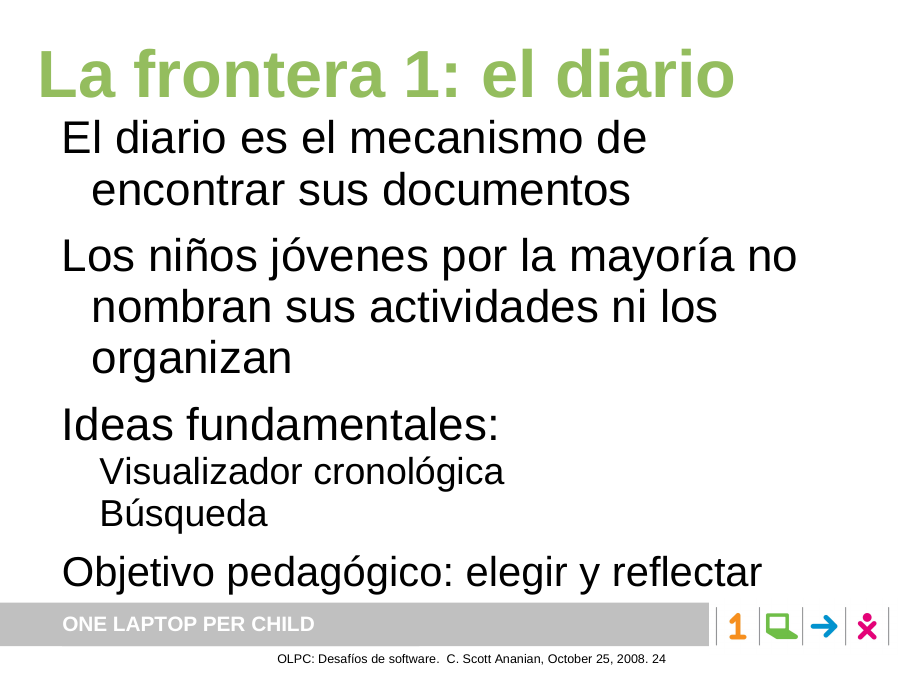

# La frontera 1: el diario
El diario es el mecanismo de encontrar sus documentos
Los niños jóvenes por la mayoría no nombran sus actividades ni los organizan
Ideas fundamentales:
Visualizador cronológica
Búsqueda
Objetivo pedagógico: elegir y reflectar